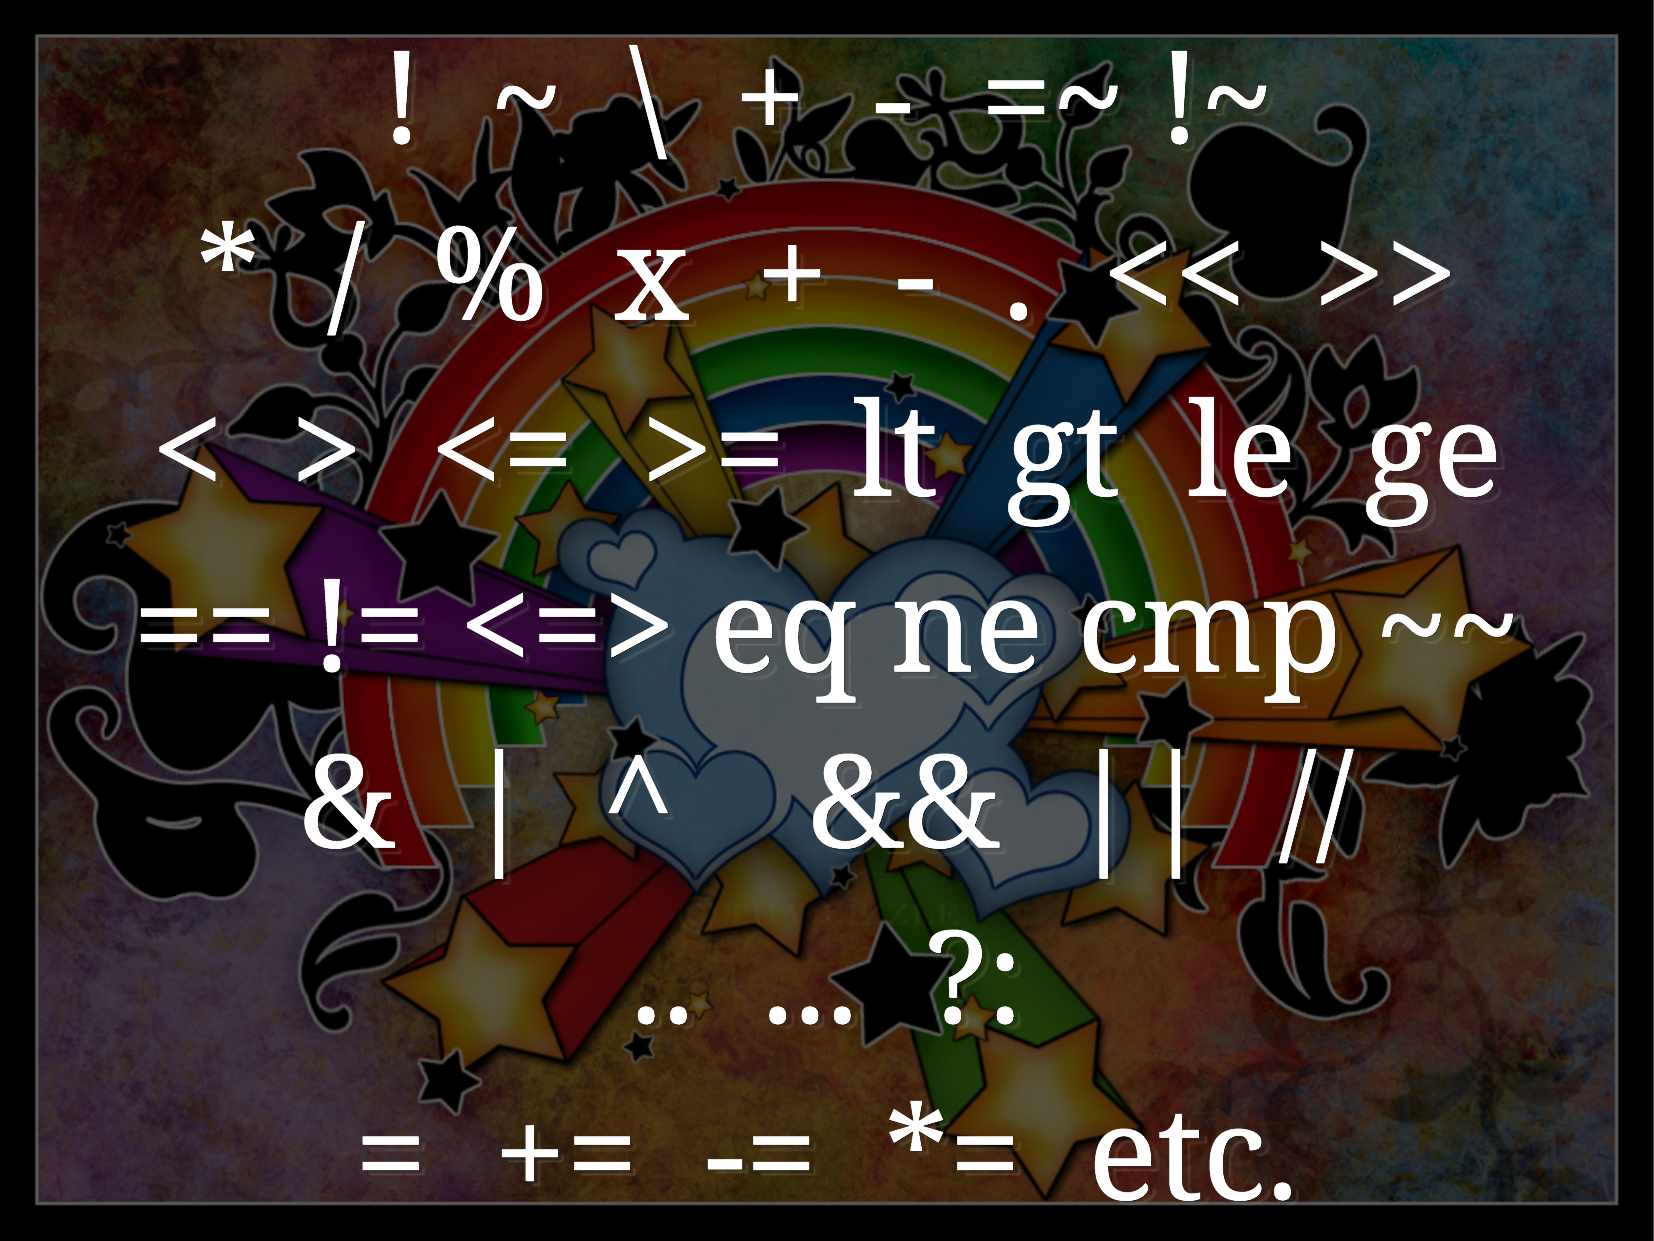

++ -- **
! ~ \ + - =~ !~
* / % x + - . << >>
< > <= >= lt gt le ge
== != <=> eq ne cmp ~~
& | ^ && || //
.. ... ?:
= += -= *= etc.
, => not and xor
#